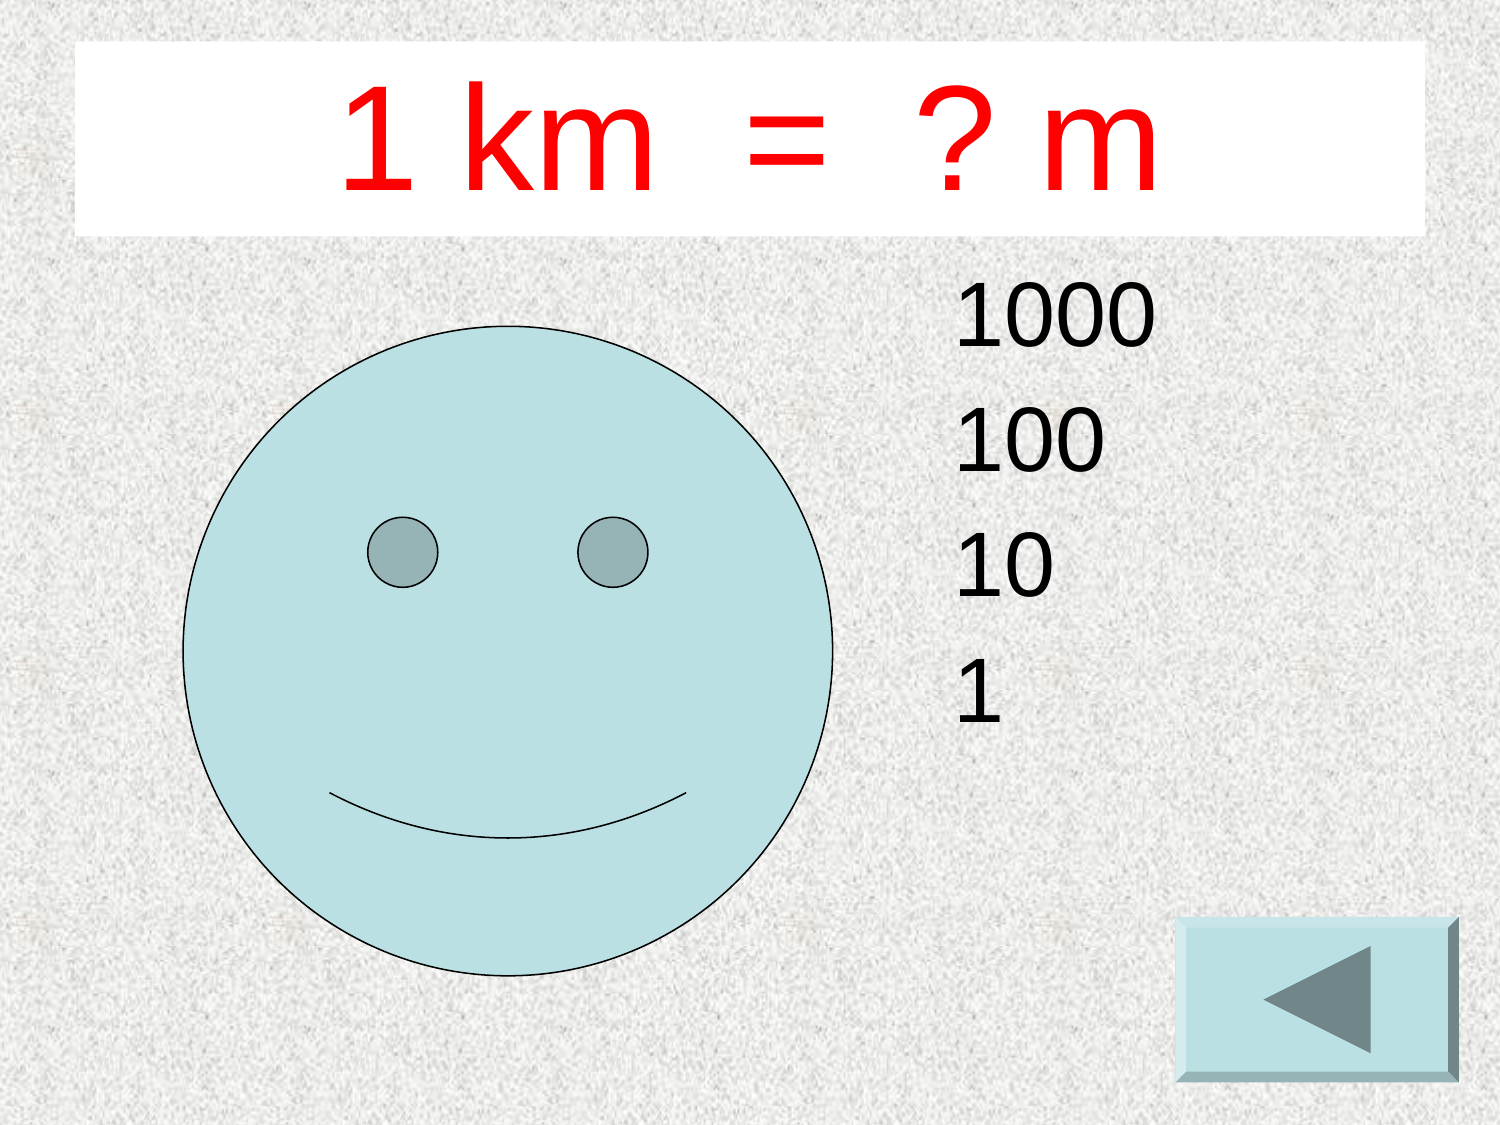

# 1 km = ? m
1000
100
10
1